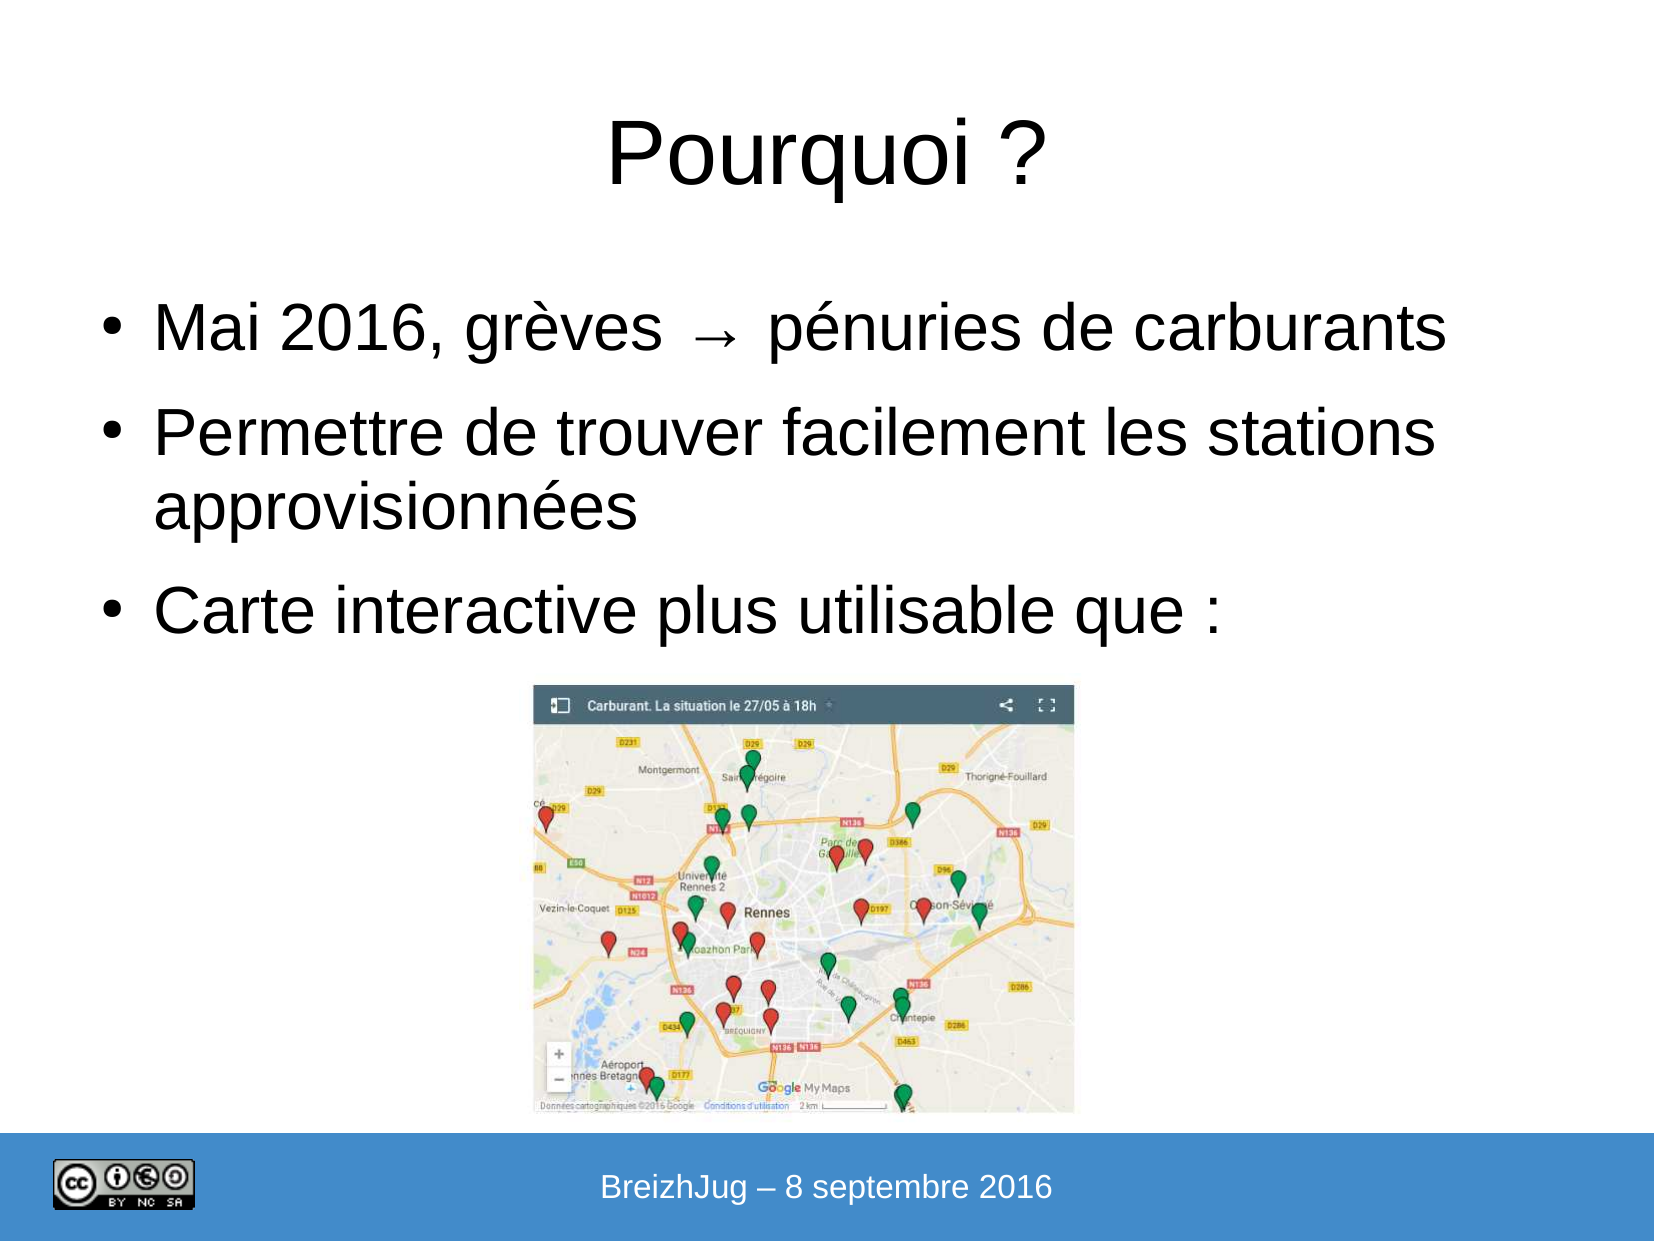

# Pourquoi ?
Mai 2016, grèves → pénuries de carburants
Permettre de trouver facilement les stations approvisionnées
Carte interactive plus utilisable que :